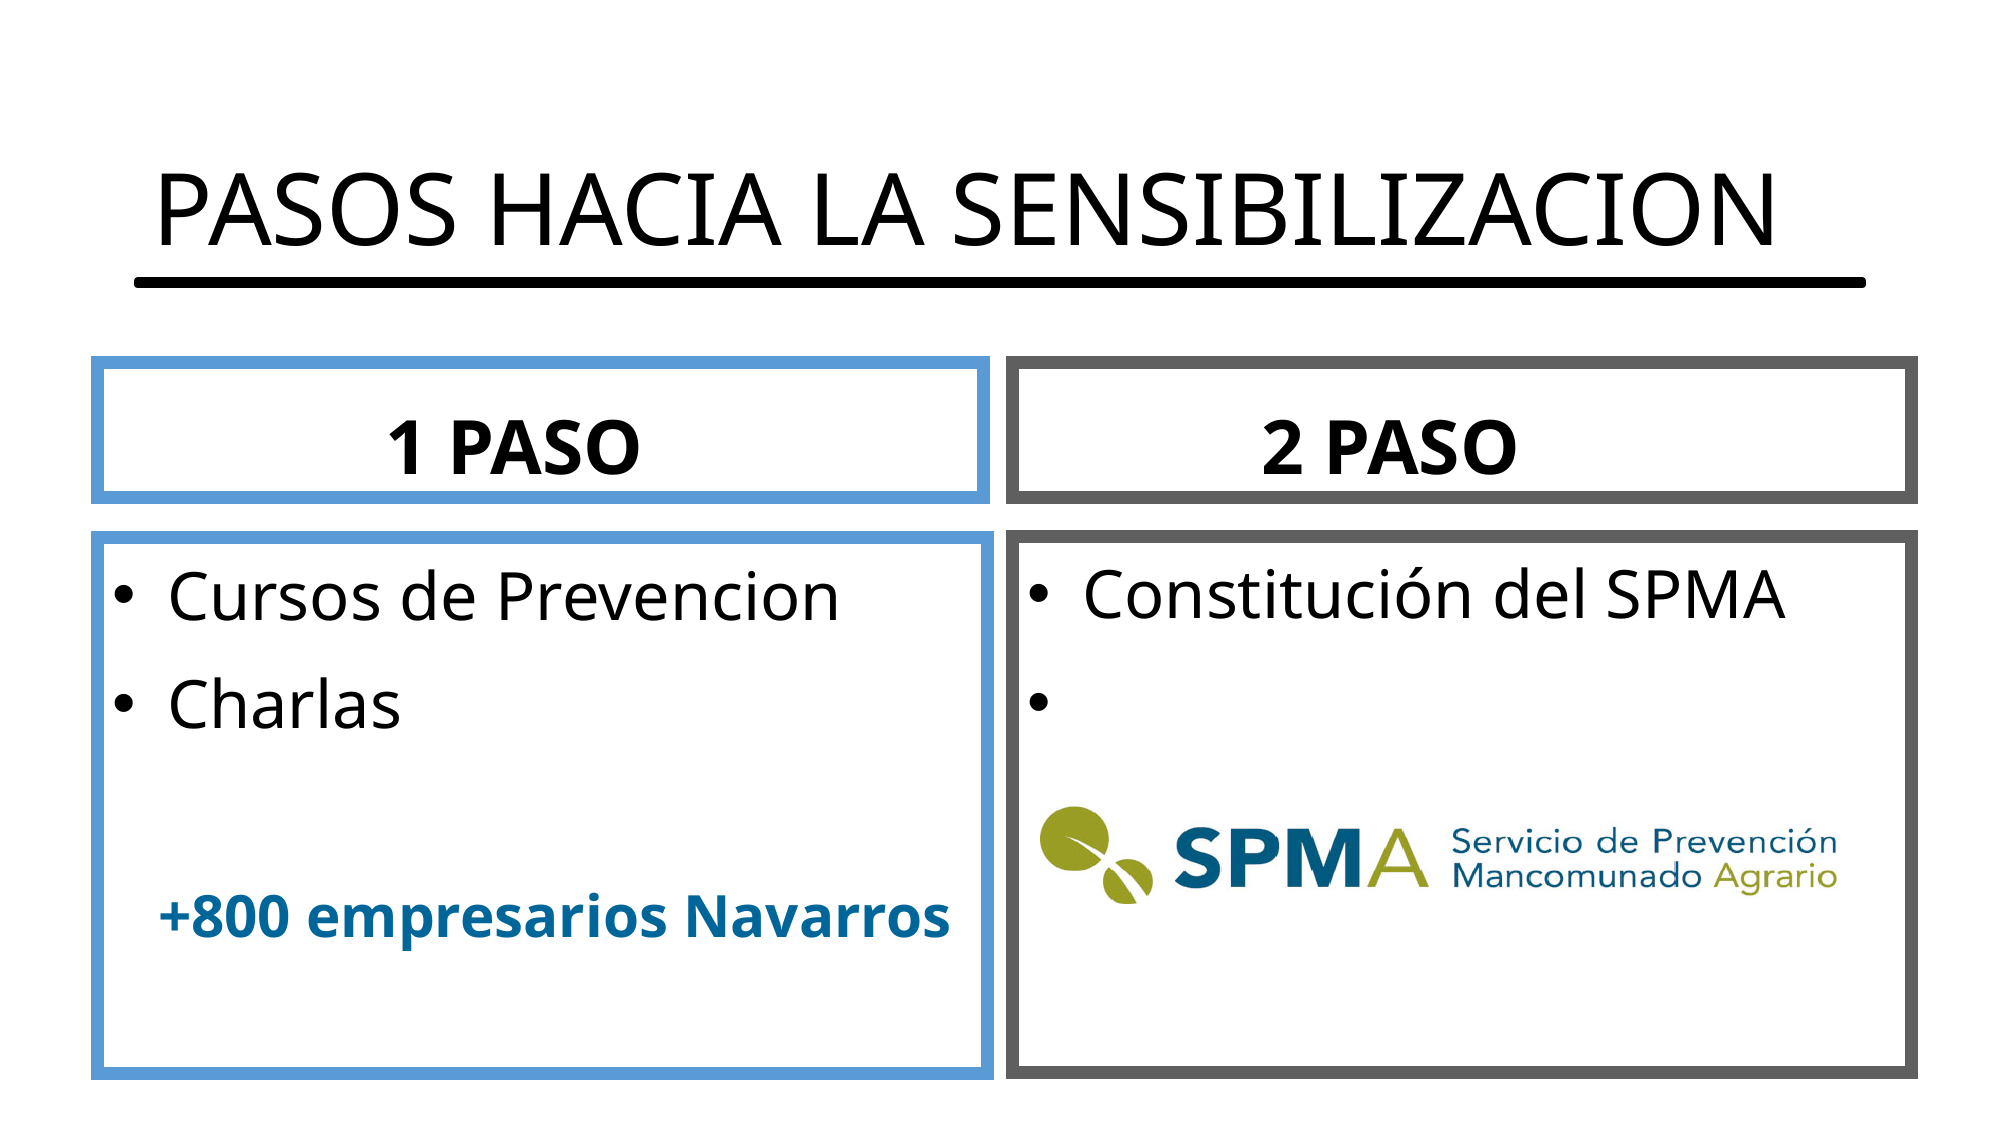

# PASOS HACIA LA SENSIBILIZACION
 1 PASO
 2 PASO
 Constitución del SPMA
 Cursos de Prevencion
 Charlas
 +800 empresarios Navarros